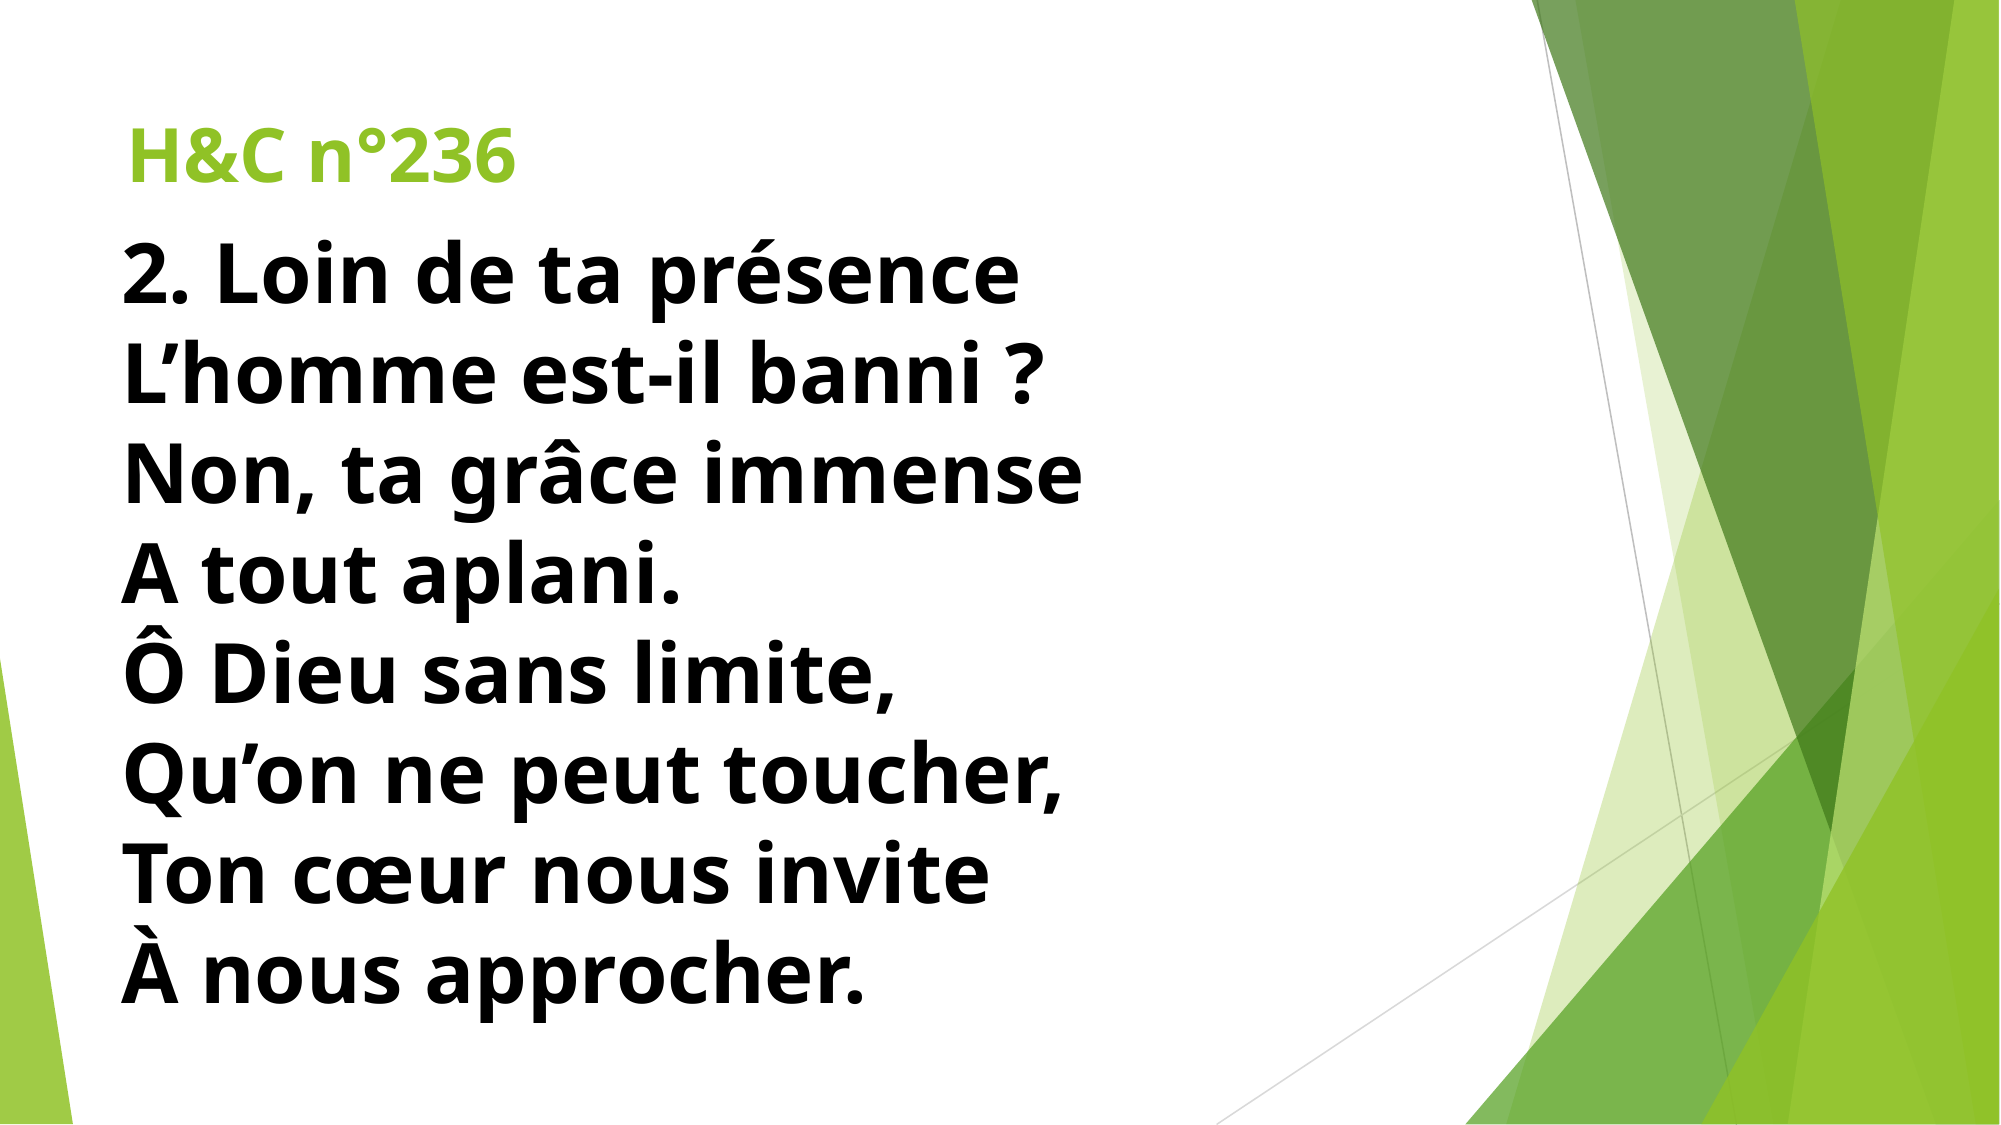

H&C n°236
2. Loin de ta présence
L’homme est-il banni ?
Non, ta grâce immense
A tout aplani.
Ô Dieu sans limite,
Qu’on ne peut toucher,
Ton cœur nous invite
À nous approcher.